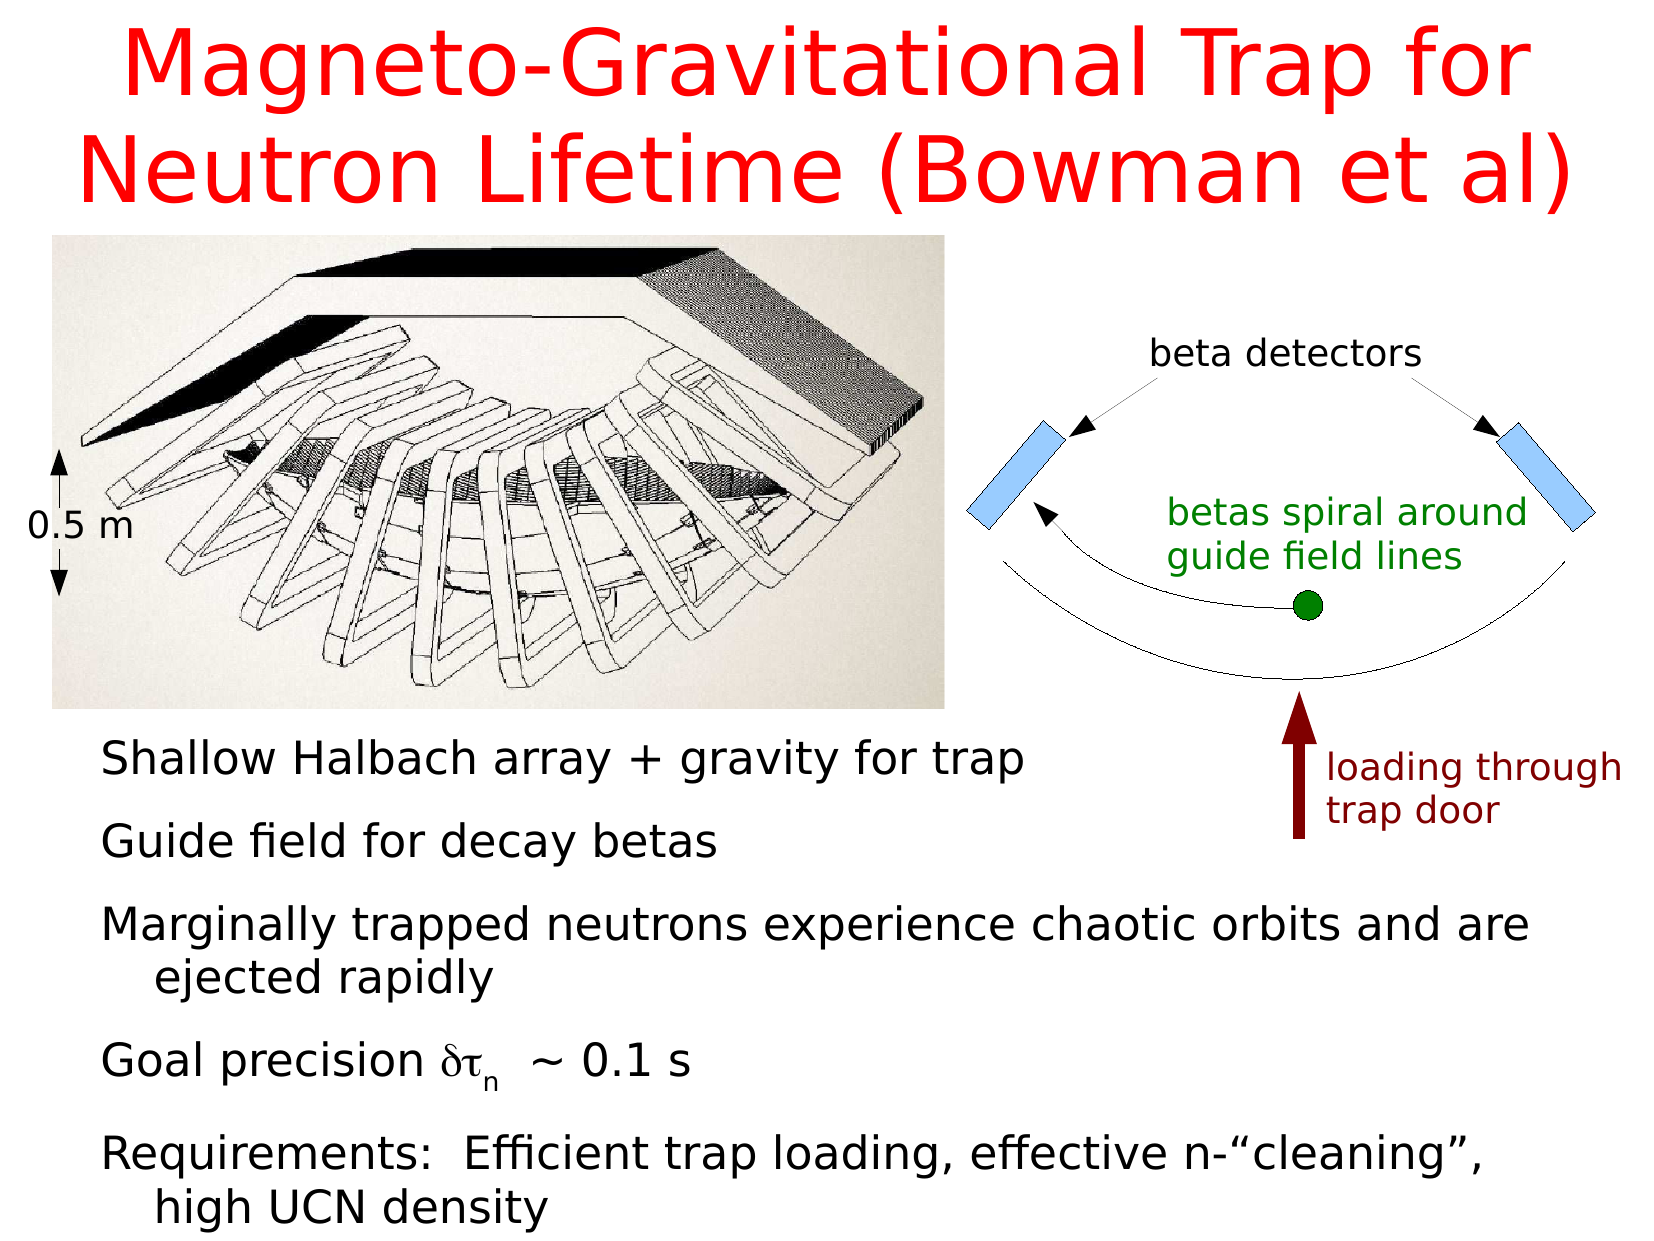

# Magneto-Gravitational Trap for Neutron Lifetime (Bowman et al)
beta detectors
betas spiral around
guide field lines
0.5 m
Shallow Halbach array + gravity for trap
Guide field for decay betas
Marginally trapped neutrons experience chaotic orbits and are ejected rapidly
Goal precision n ~ 0.1 s
Requirements: Efficient trap loading, effective n-“cleaning”, high UCN density
loading through
trap door